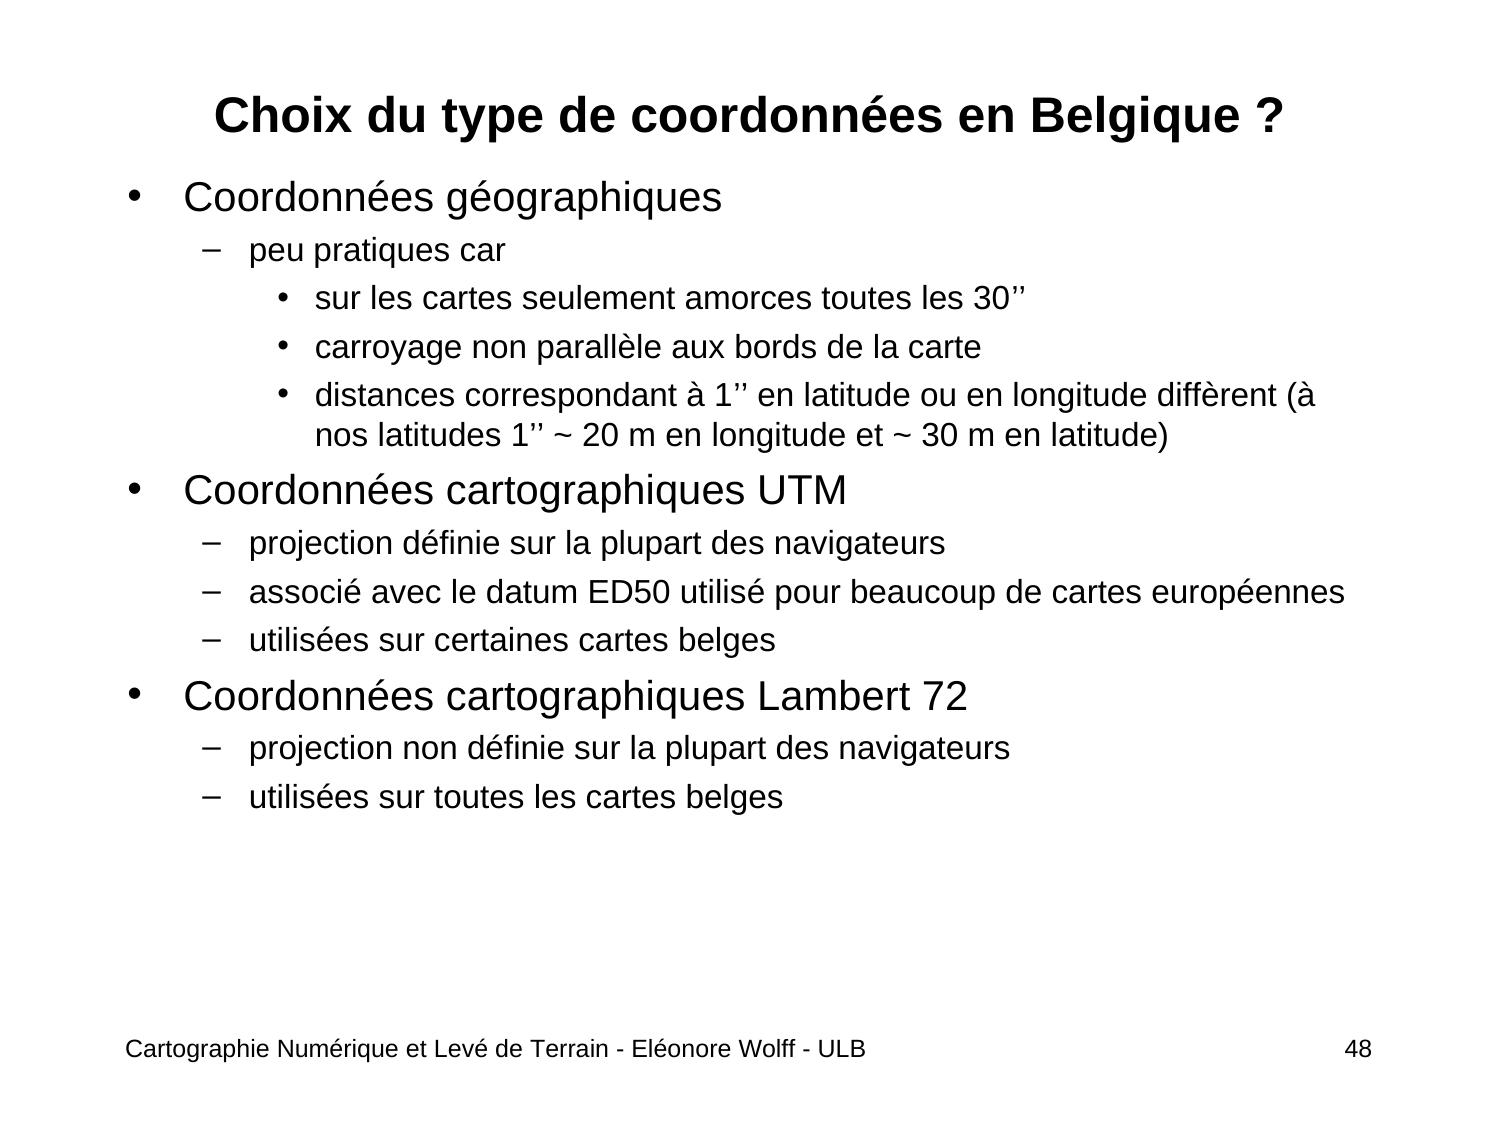

# Choix du type de coordonnées en Belgique ?
Coordonnées géographiques
peu pratiques car
sur les cartes seulement amorces toutes les 30’’
carroyage non parallèle aux bords de la carte
distances correspondant à 1’’ en latitude ou en longitude diffèrent (à nos latitudes 1’’ ~ 20 m en longitude et ~ 30 m en latitude)‏
Coordonnées cartographiques UTM
projection définie sur la plupart des navigateurs
associé avec le datum ED50 utilisé pour beaucoup de cartes européennes
utilisées sur certaines cartes belges
Coordonnées cartographiques Lambert 72
projection non définie sur la plupart des navigateurs
utilisées sur toutes les cartes belges
Cartographie Numérique et Levé de Terrain - Eléonore Wolff - ULB